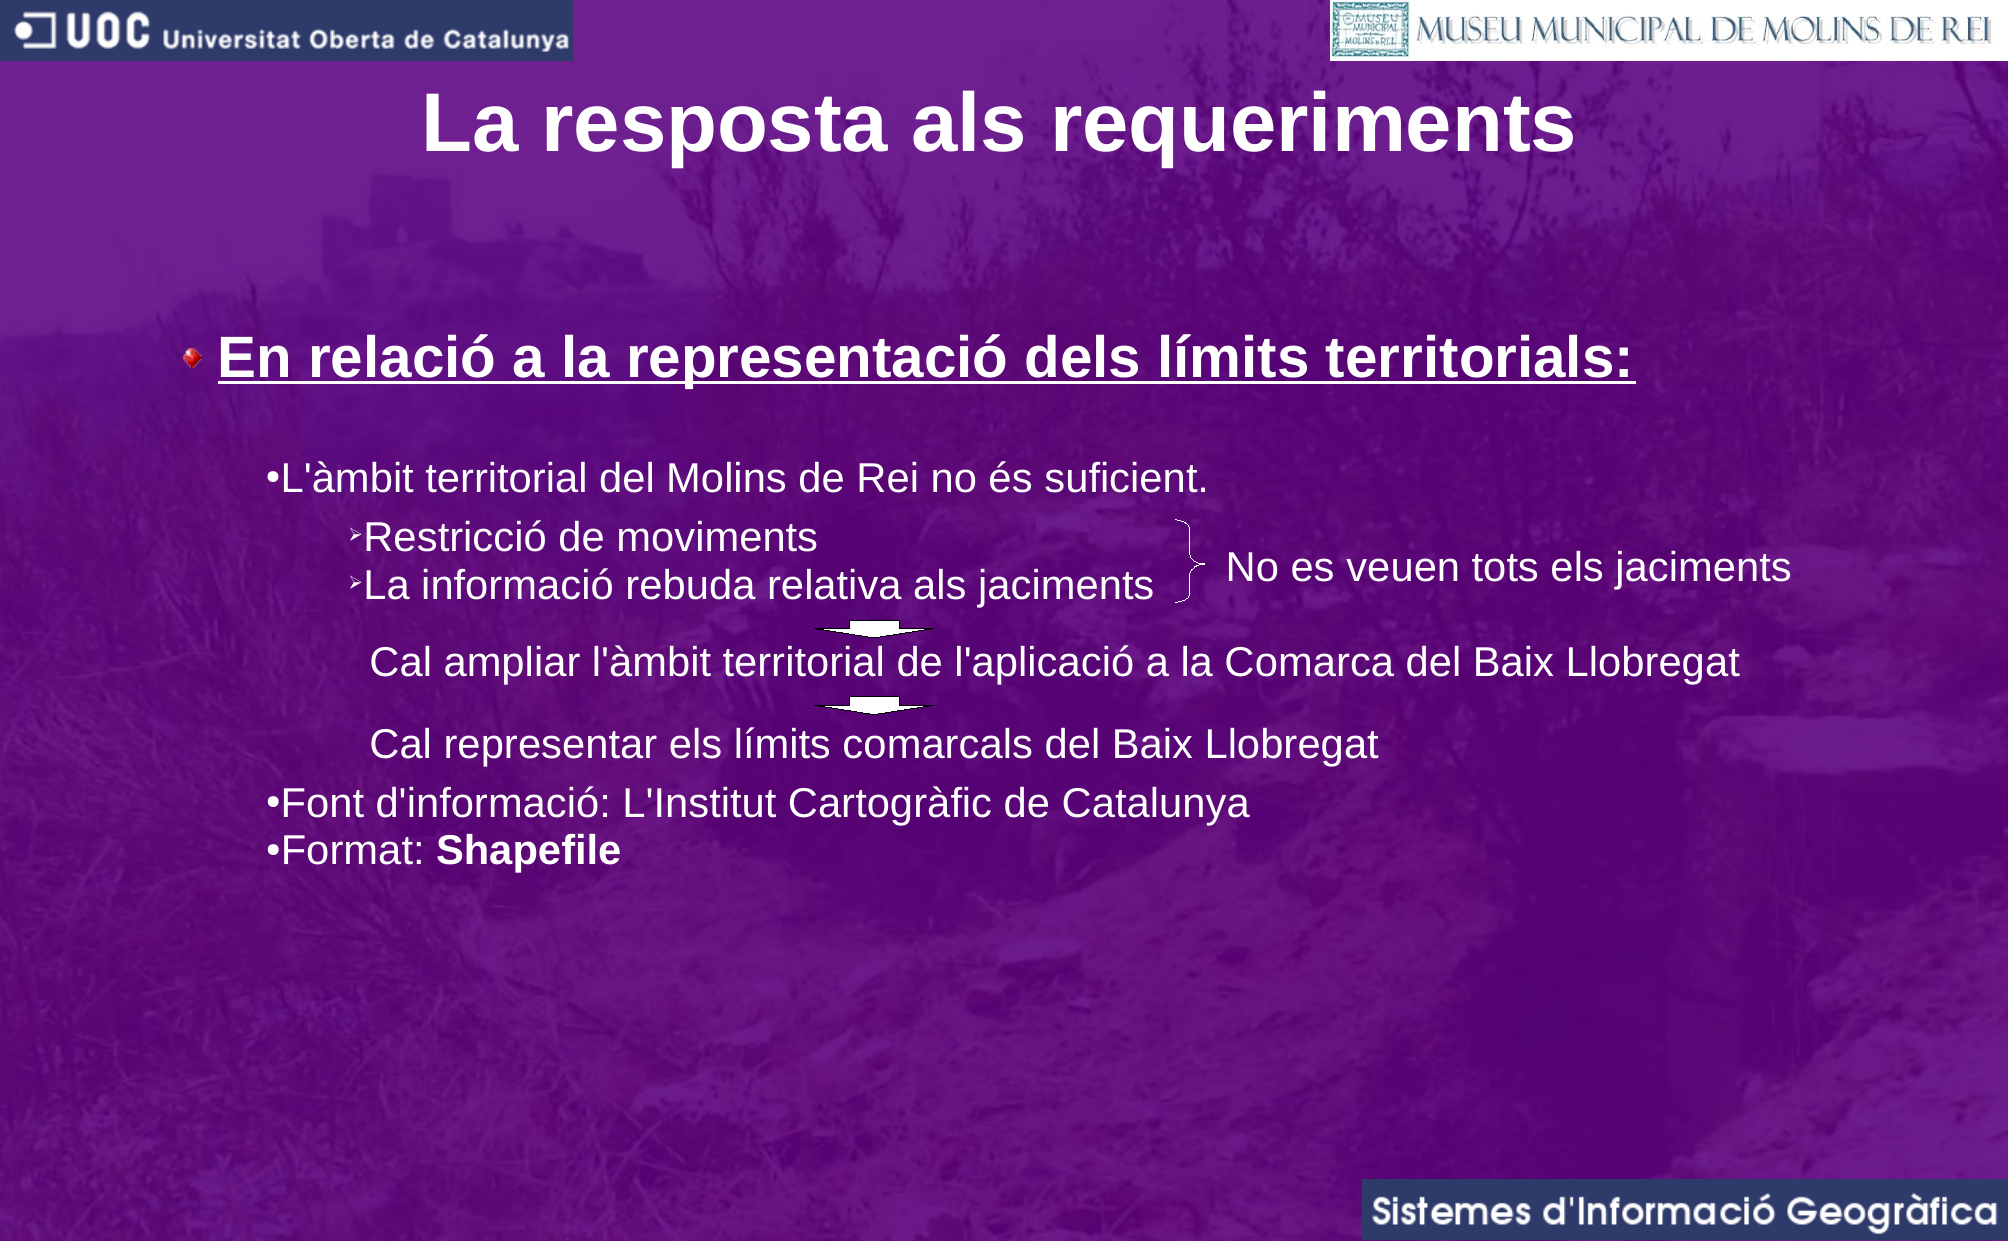

La resposta als requeriments
 En relació a la representació dels límits territorials:
L'àmbit territorial del Molins de Rei no és suficient.
Restricció de moviments
No es veuen tots els jaciments
La informació rebuda relativa als jaciments
Cal ampliar l'àmbit territorial de l'aplicació a la Comarca del Baix Llobregat
Cal representar els límits comarcals del Baix Llobregat
Font d'informació: L'Institut Cartogràfic de Catalunya
Format: Shapefile